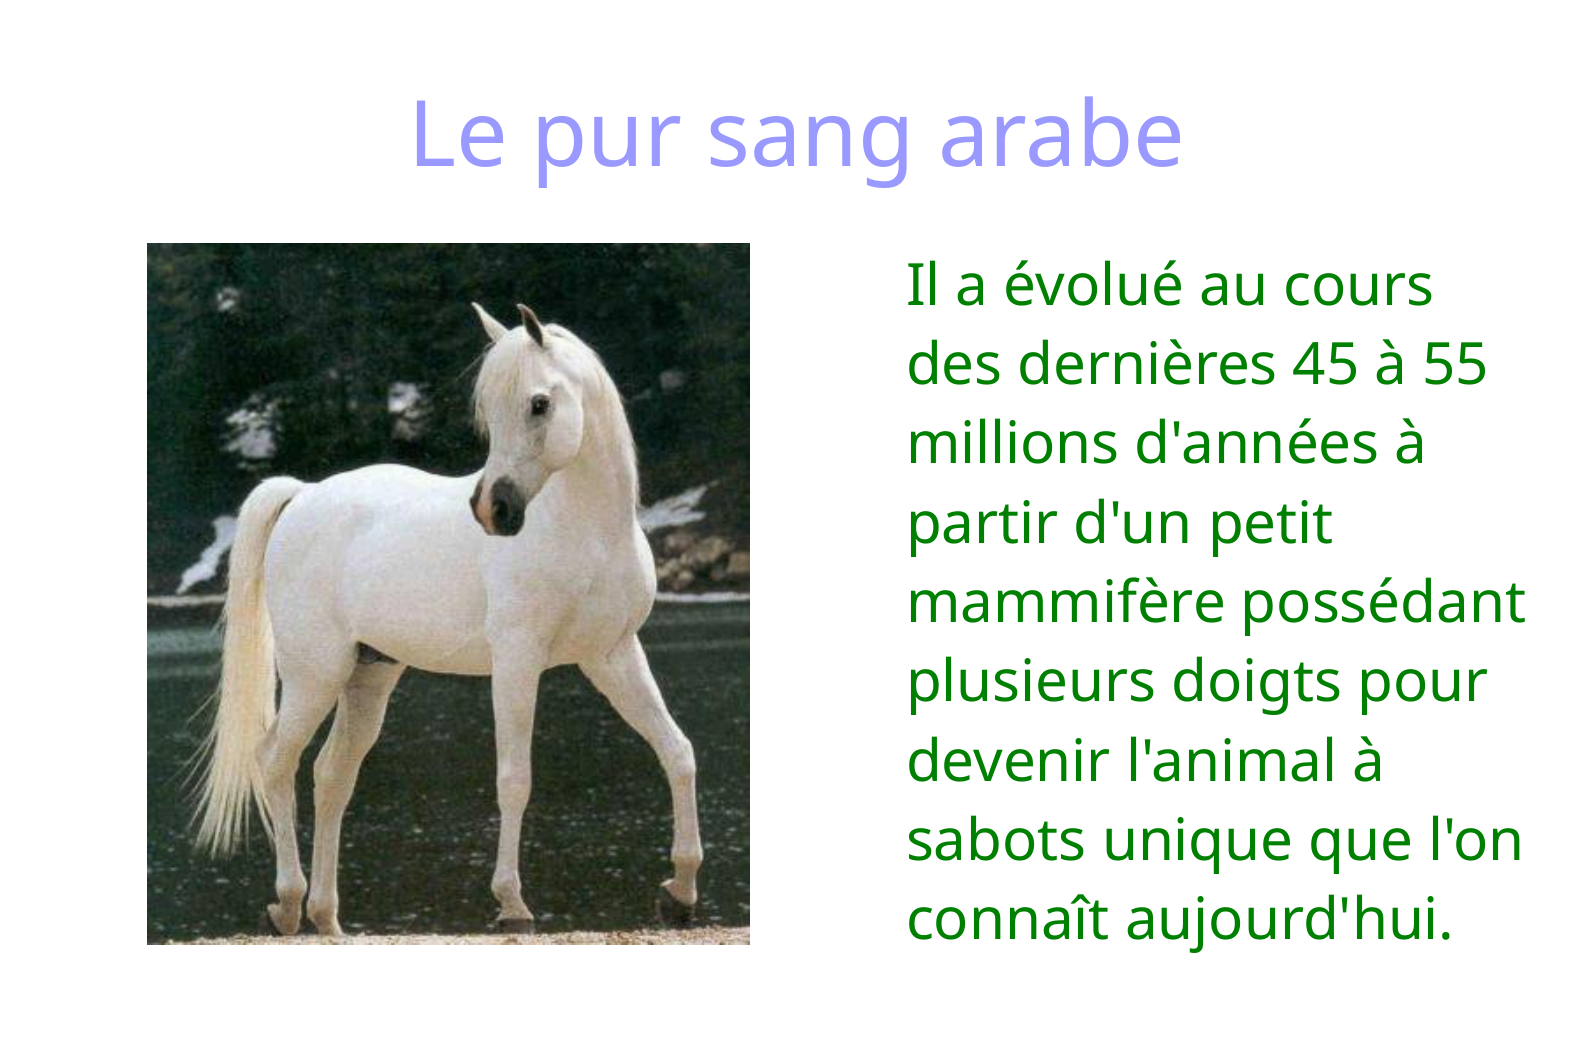

# Le pur sang arabe
Il a évolué au cours des dernières 45 à 55 millions d'années à partir d'un petit mammifère possédant plusieurs doigts pour devenir l'animal à sabots unique que l'on connaît aujourd'hui.